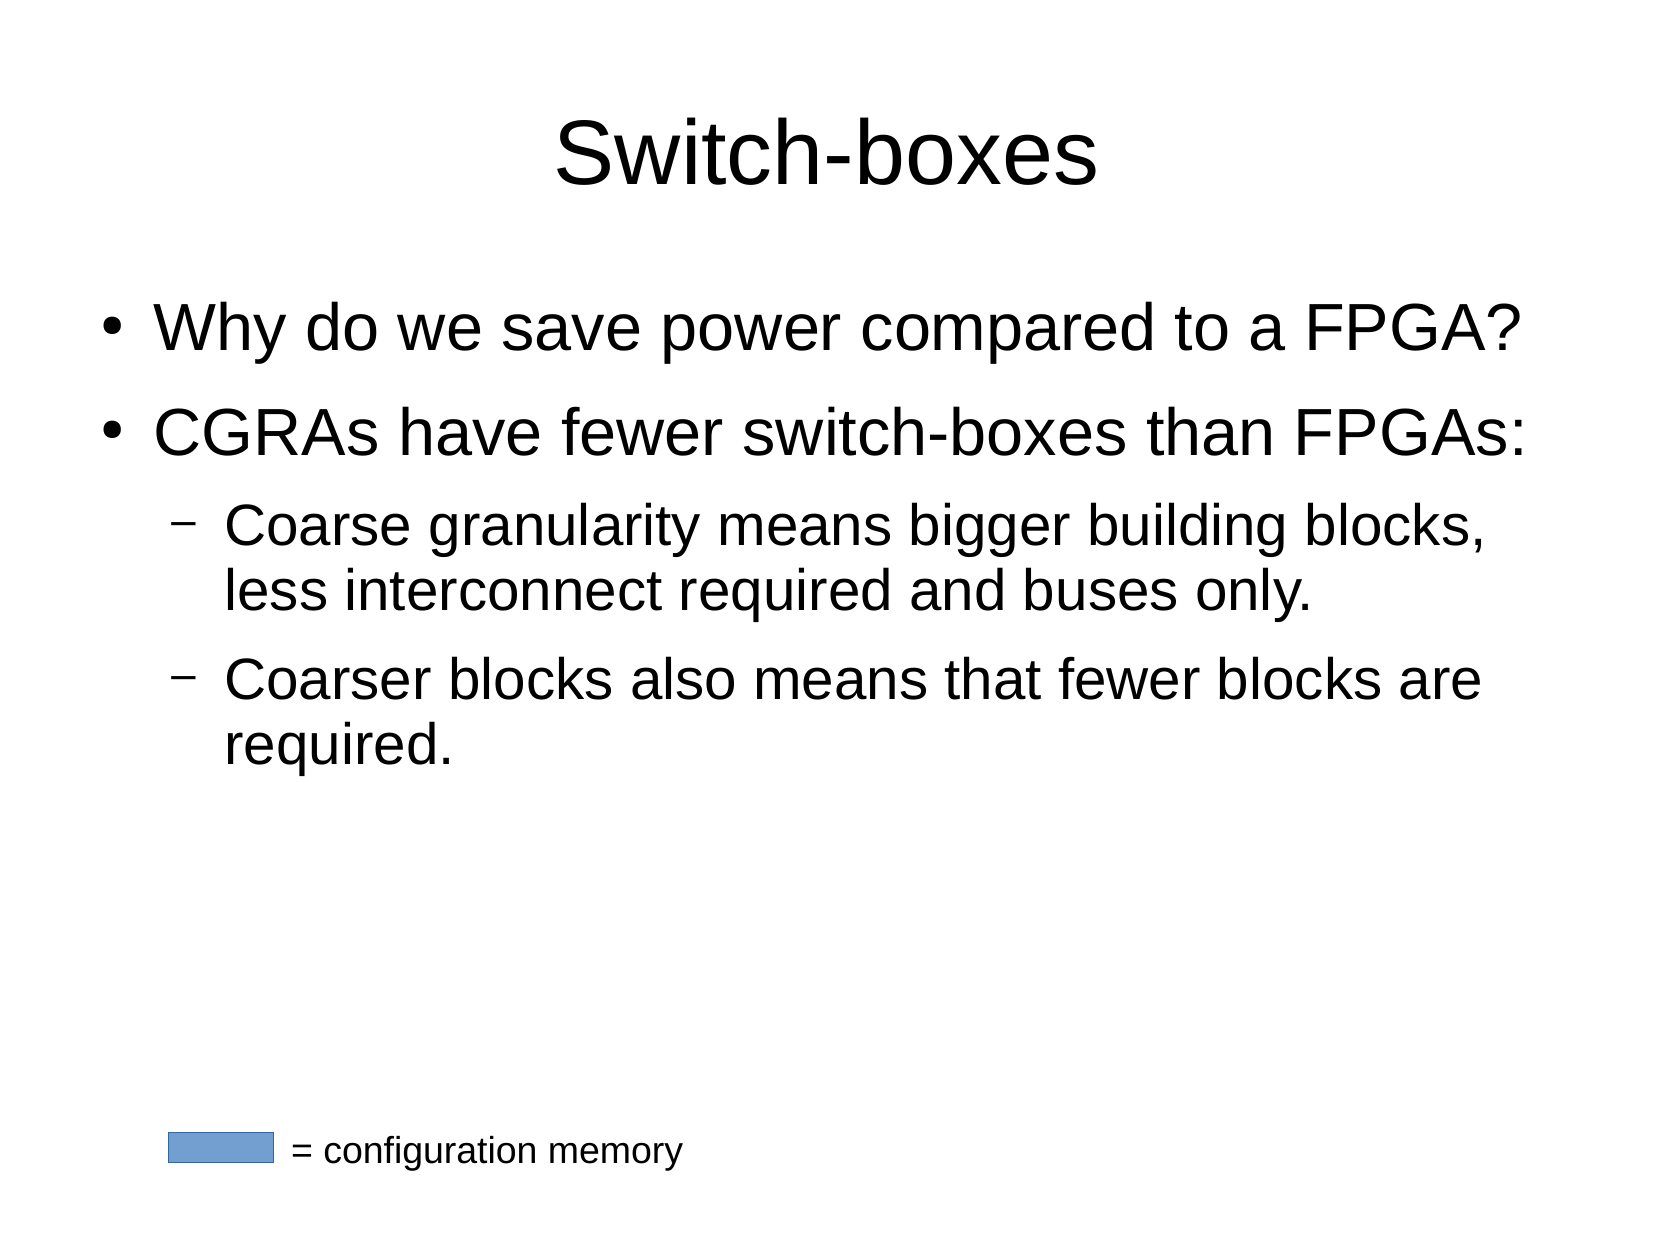

# Switch-boxes
Why do we save power compared to a FPGA?
CGRAs have fewer switch-boxes than FPGAs:
Coarse granularity means bigger building blocks, less interconnect required and buses only.
Coarser blocks also means that fewer blocks are required.
= configuration memory